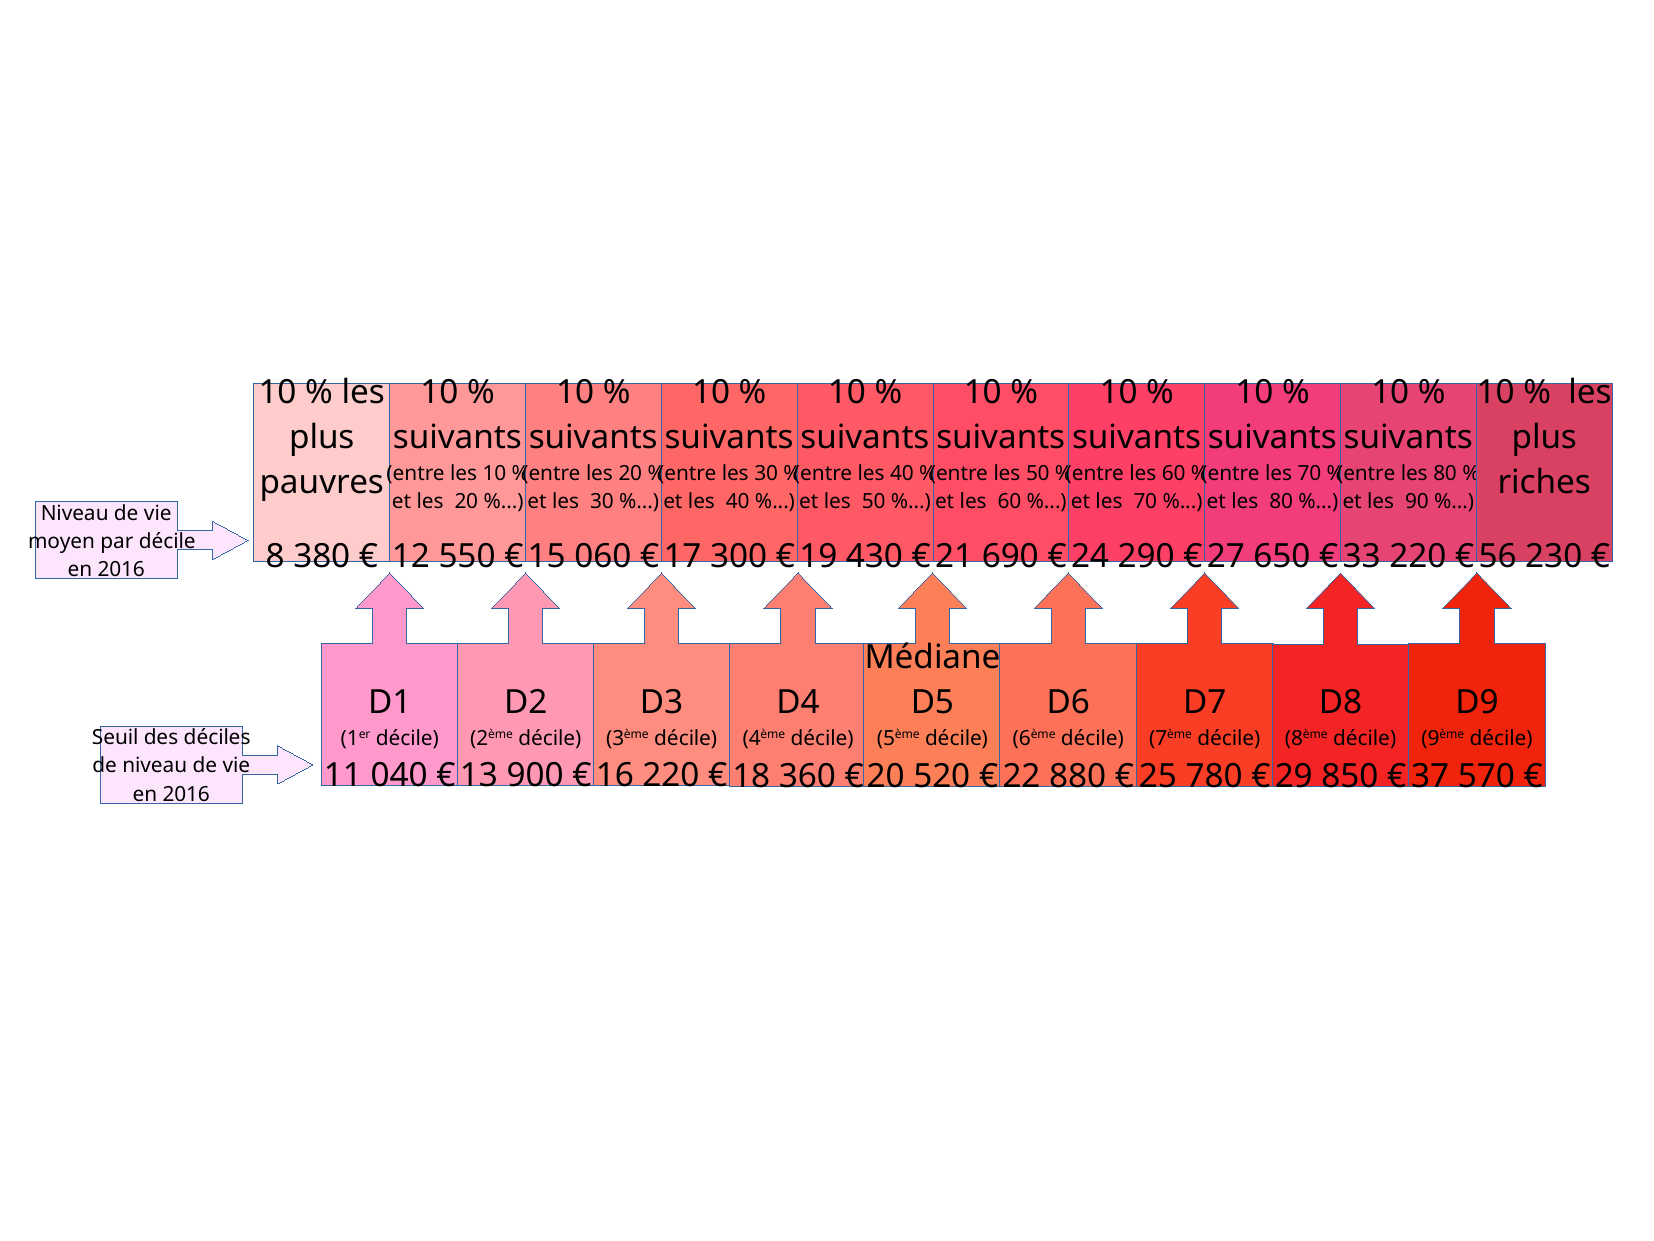

10 % les
 plus
pauvres
8 380 €
10 %
suivants
(entre les 10 %
et les 20 %...)
12 550 €
10 %
suivants
(entre les 20 %
et les 30 %...)
15 060 €
10 %
suivants
(entre les 30 %
et les 40 %...)
17 300 €
10 %
suivants
(entre les 40 %
et les 50 %...)
19 430 €
10 %
suivants
(entre les 50 %
et les 60 %...)
21 690 €
10 %
suivants
(entre les 60 %
et les 70 %...)
24 290 €
10 %
suivants
(entre les 70 %
et les 80 %...)
27 650 €
10 %
suivants
(entre les 80 %
et les 90 %...)
33 220 €
10 % les
plus
riches
56 230 €
Niveau de vie
 moyen par décile
en 2016
D1
(1er décile)
11 040 €
D4
(4ème décile)
18 360 €
Médiane
D5
(5ème décile)
20 520 €
D9
(9ème décile)
37 570 €
D2
(2ème décile)
13 900 €
D6
(6ème décile)
22 880 €
D3
(3ème décile)
16 220 €
D7
(7ème décile)
25 780 €
D8
(8ème décile)
29 850 €
Seuil des déciles
de niveau de vie
en 2016